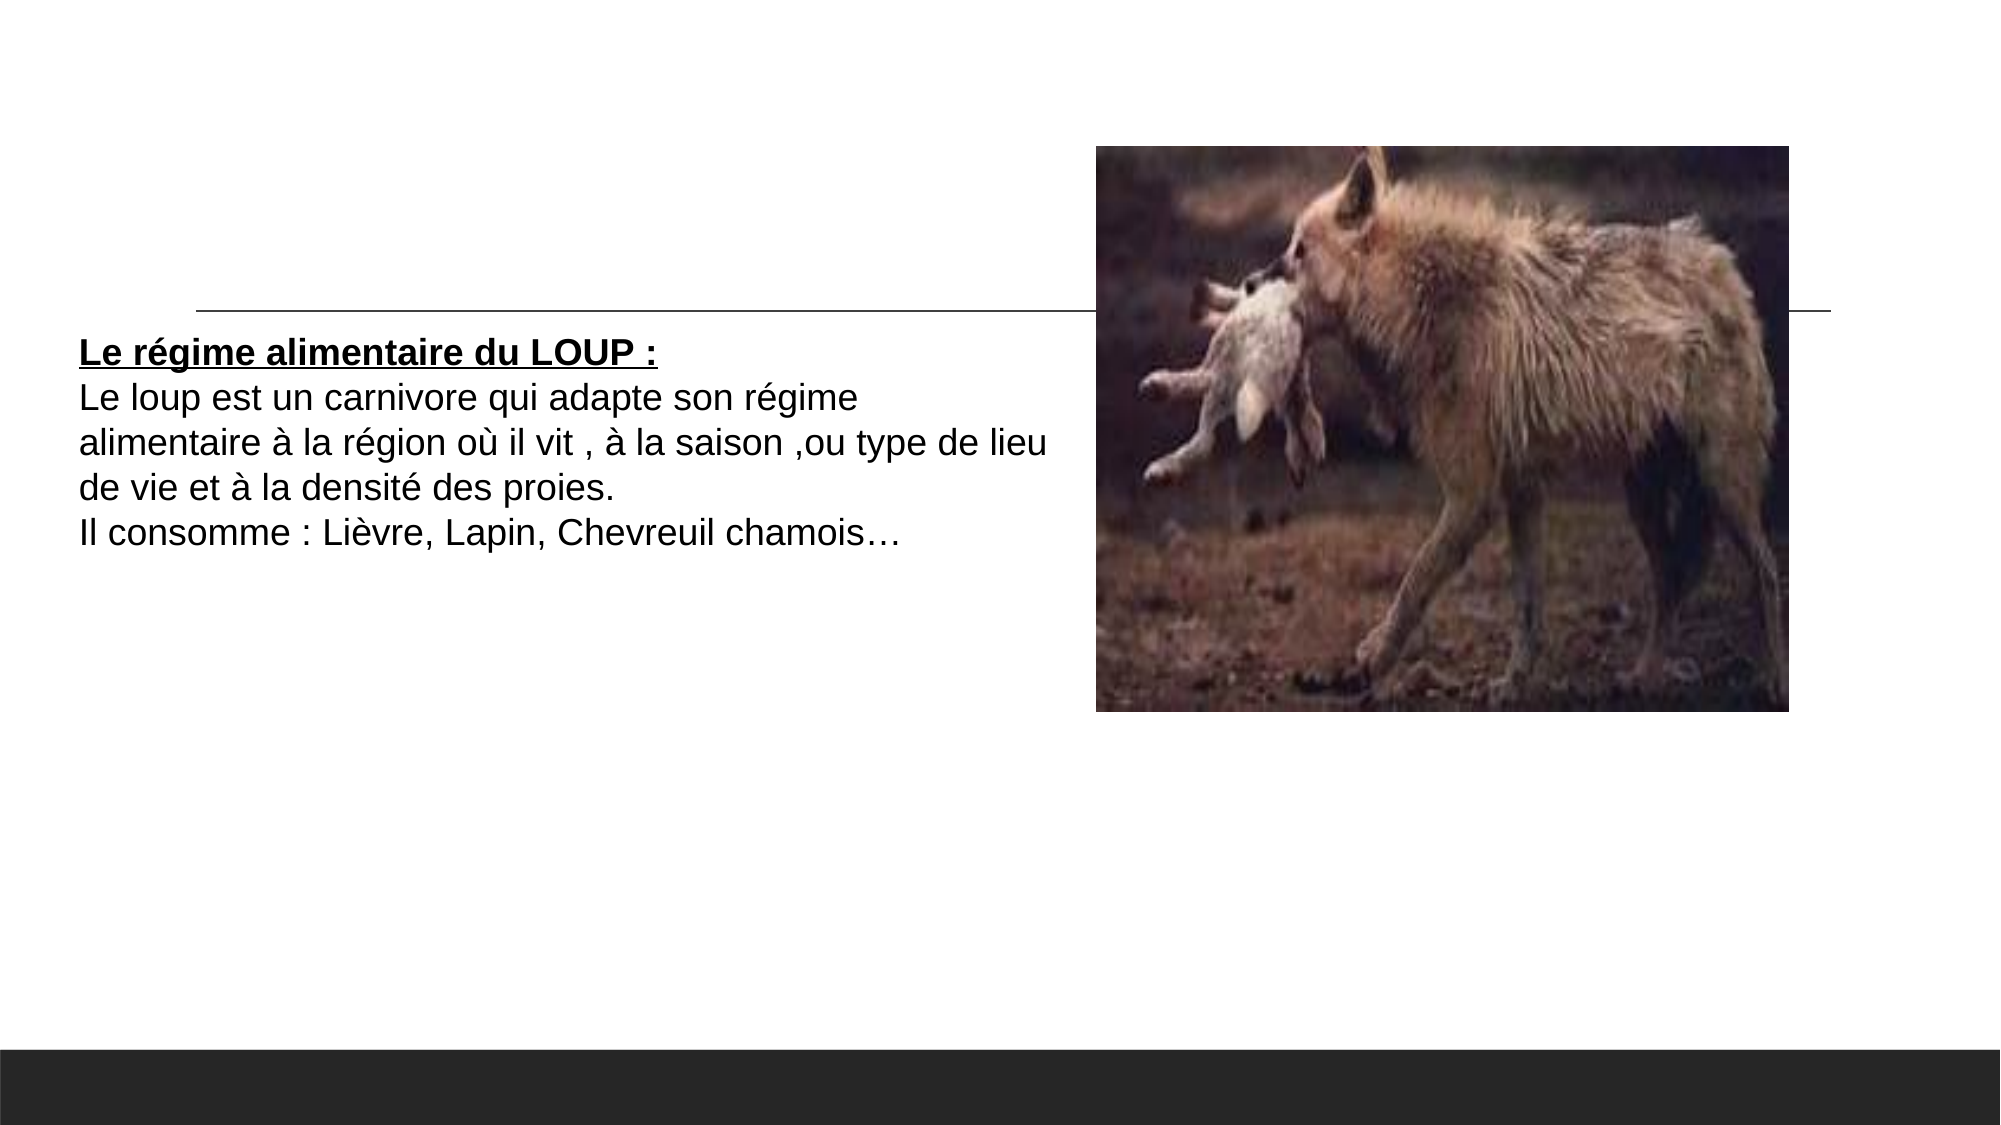

Le régime alimentaire du LOUP :
Le loup est un carnivore qui adapte son régime alimentaire à la région où il vit , à la saison ,ou type de lieu de vie et à la densité des proies.
Il consomme : Lièvre, Lapin, Chevreuil chamois…